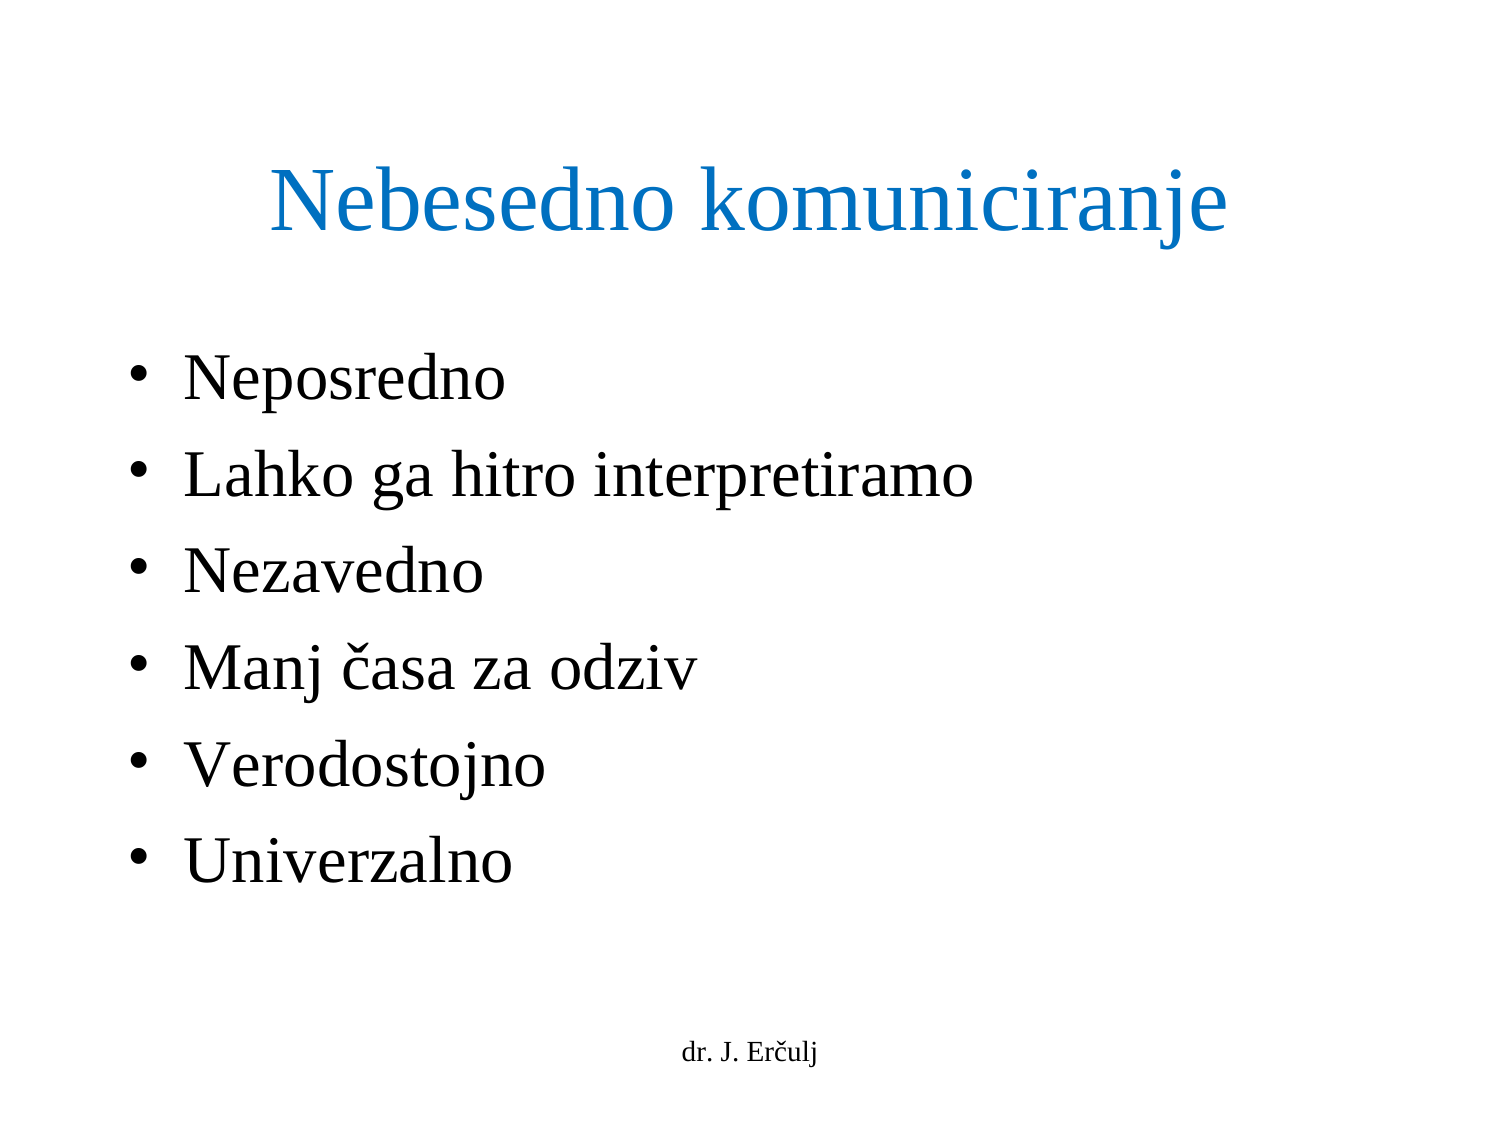

# Nebesedno komuniciranje
Neposredno
Lahko ga hitro interpretiramo
Nezavedno
Manj časa za odziv
Verodostojno
Univerzalno
dr. J. Erčulj